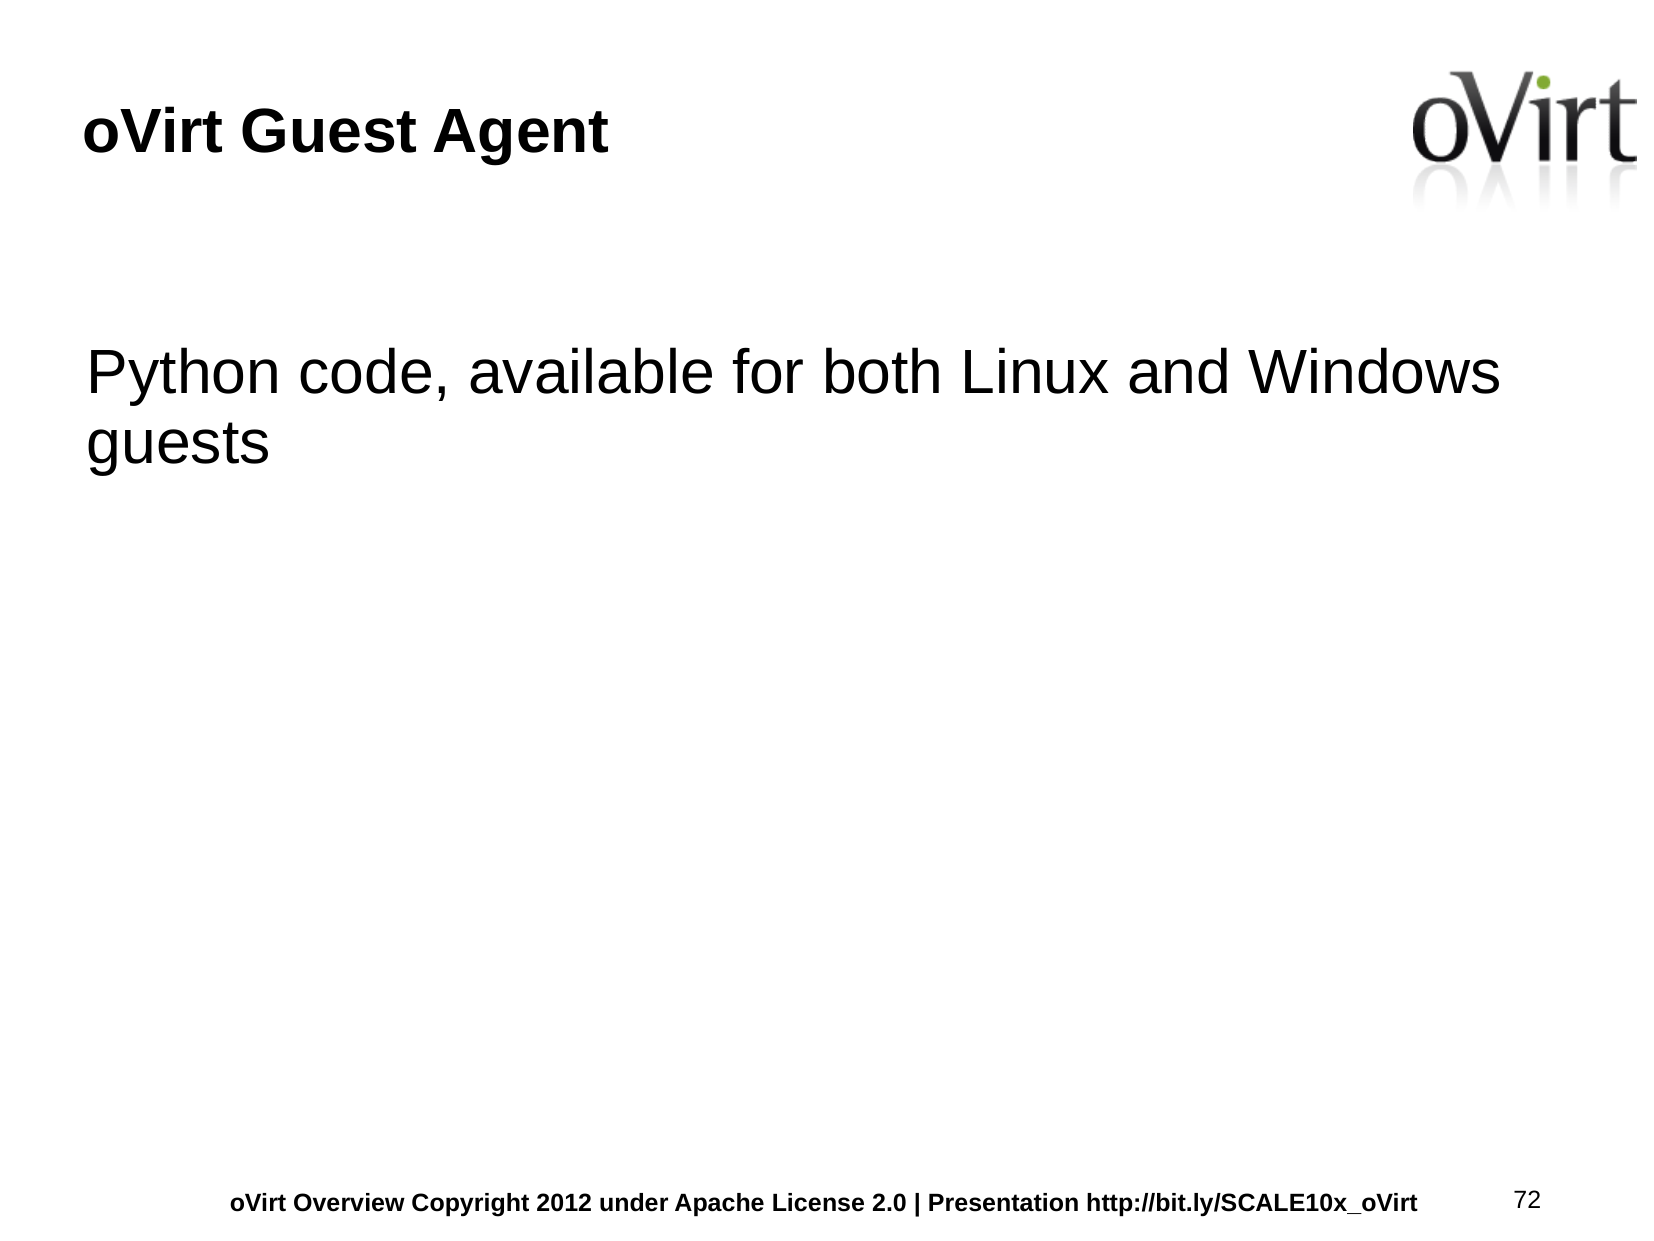

# oVirt Guest Agent
Python code, available for both Linux and Windows guests